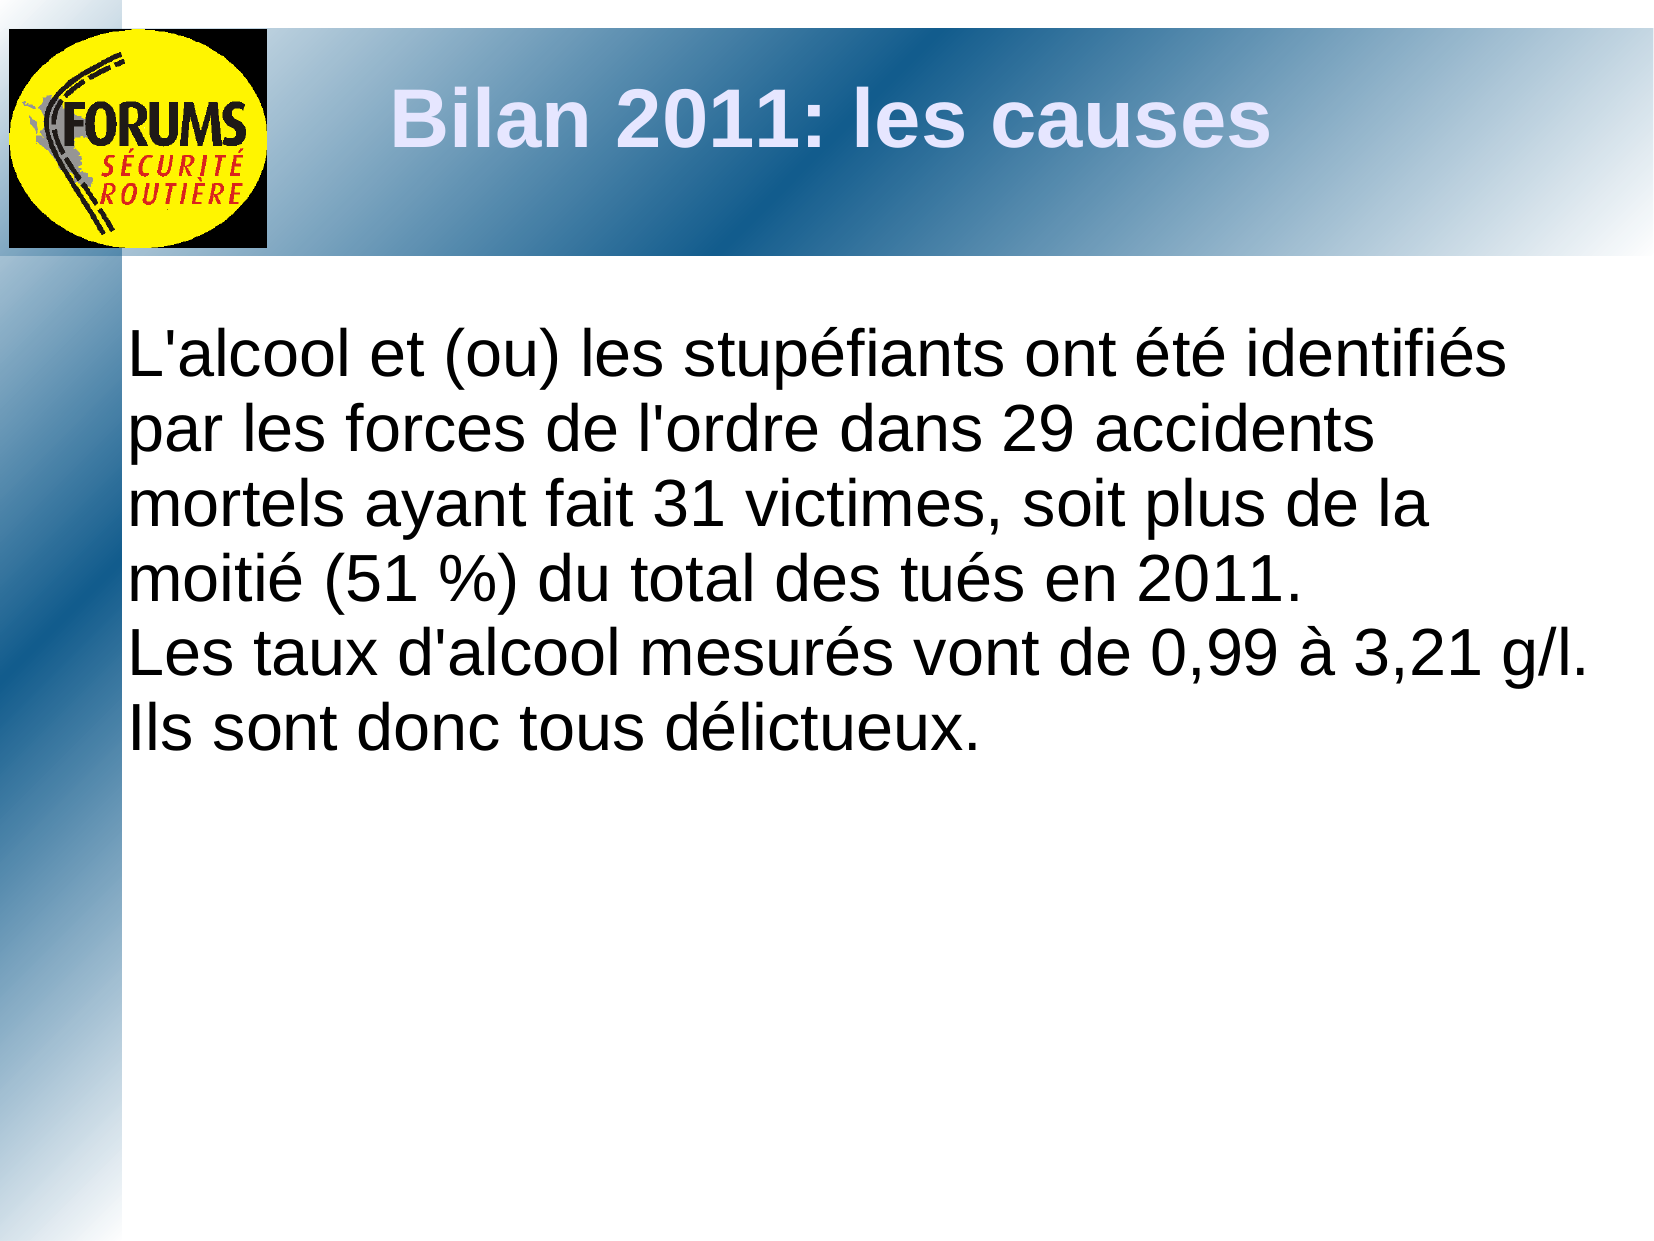

# Bilan 2011: les causes
L'alcool et (ou) les stupéfiants ont été identifiés par les forces de l'ordre dans 29 accidents mortels ayant fait 31 victimes, soit plus de la moitié (51 %) du total des tués en 2011.
Les taux d'alcool mesurés vont de 0,99 à 3,21 g/l. Ils sont donc tous délictueux.